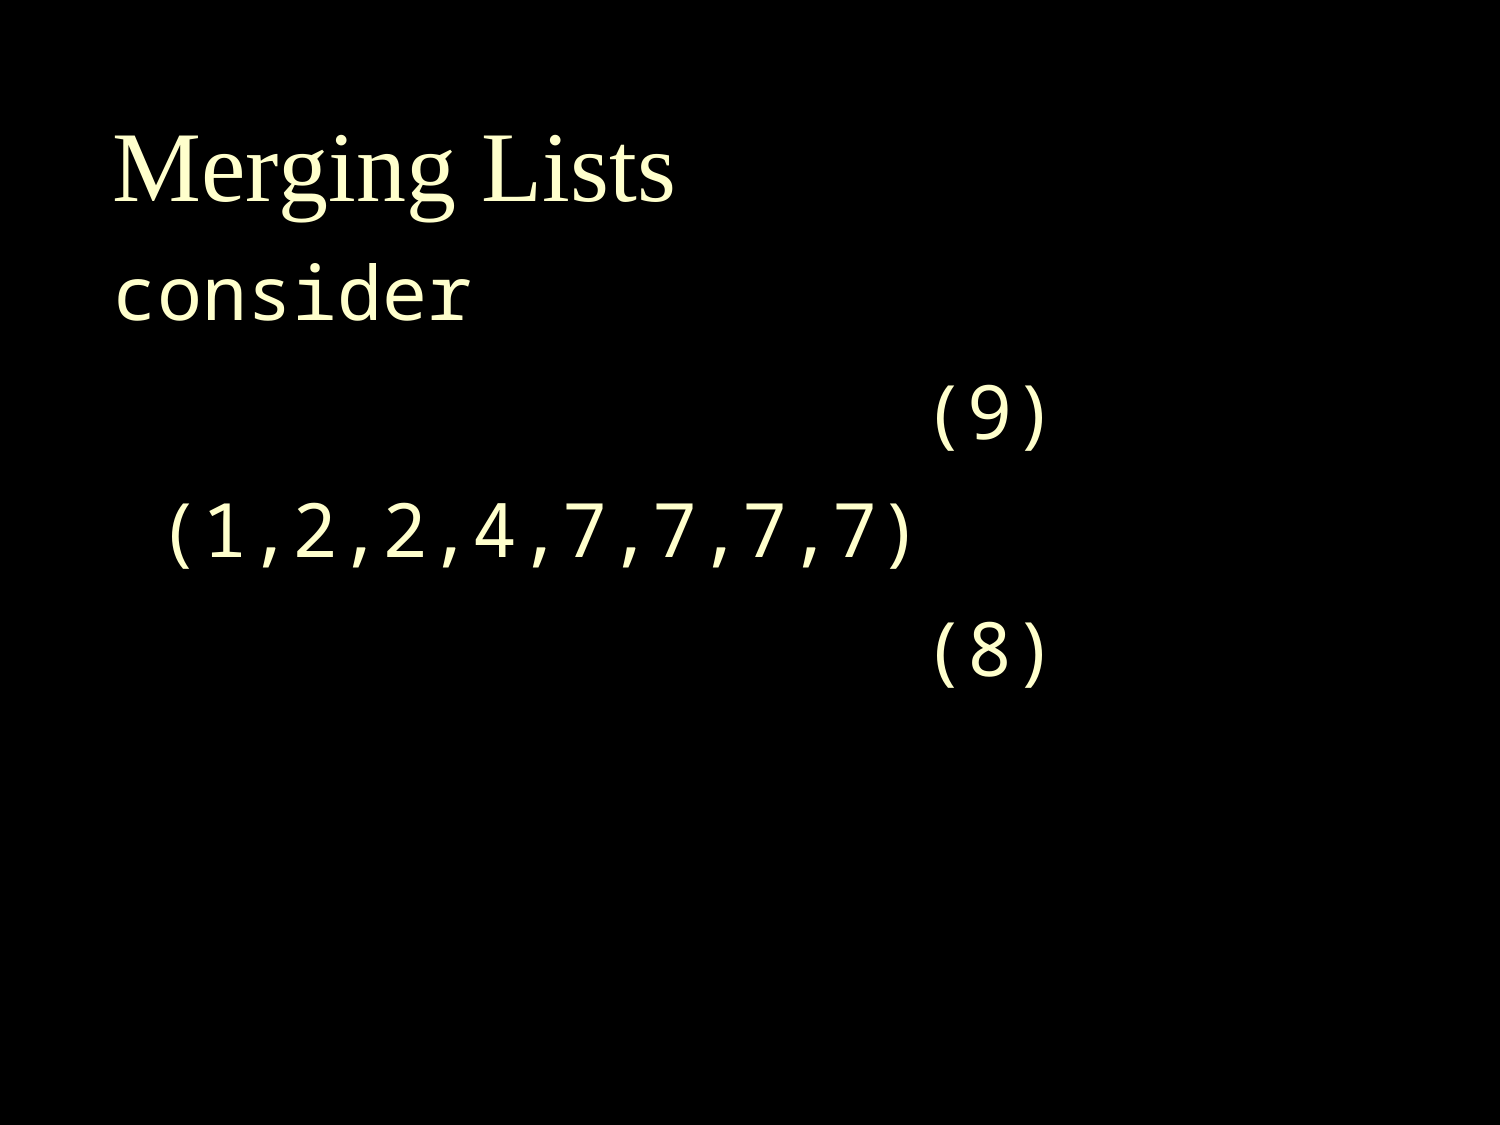

# Merging Lists
consider
 (9)
 (1,2,2,4,7,7,7,7)
 (8)